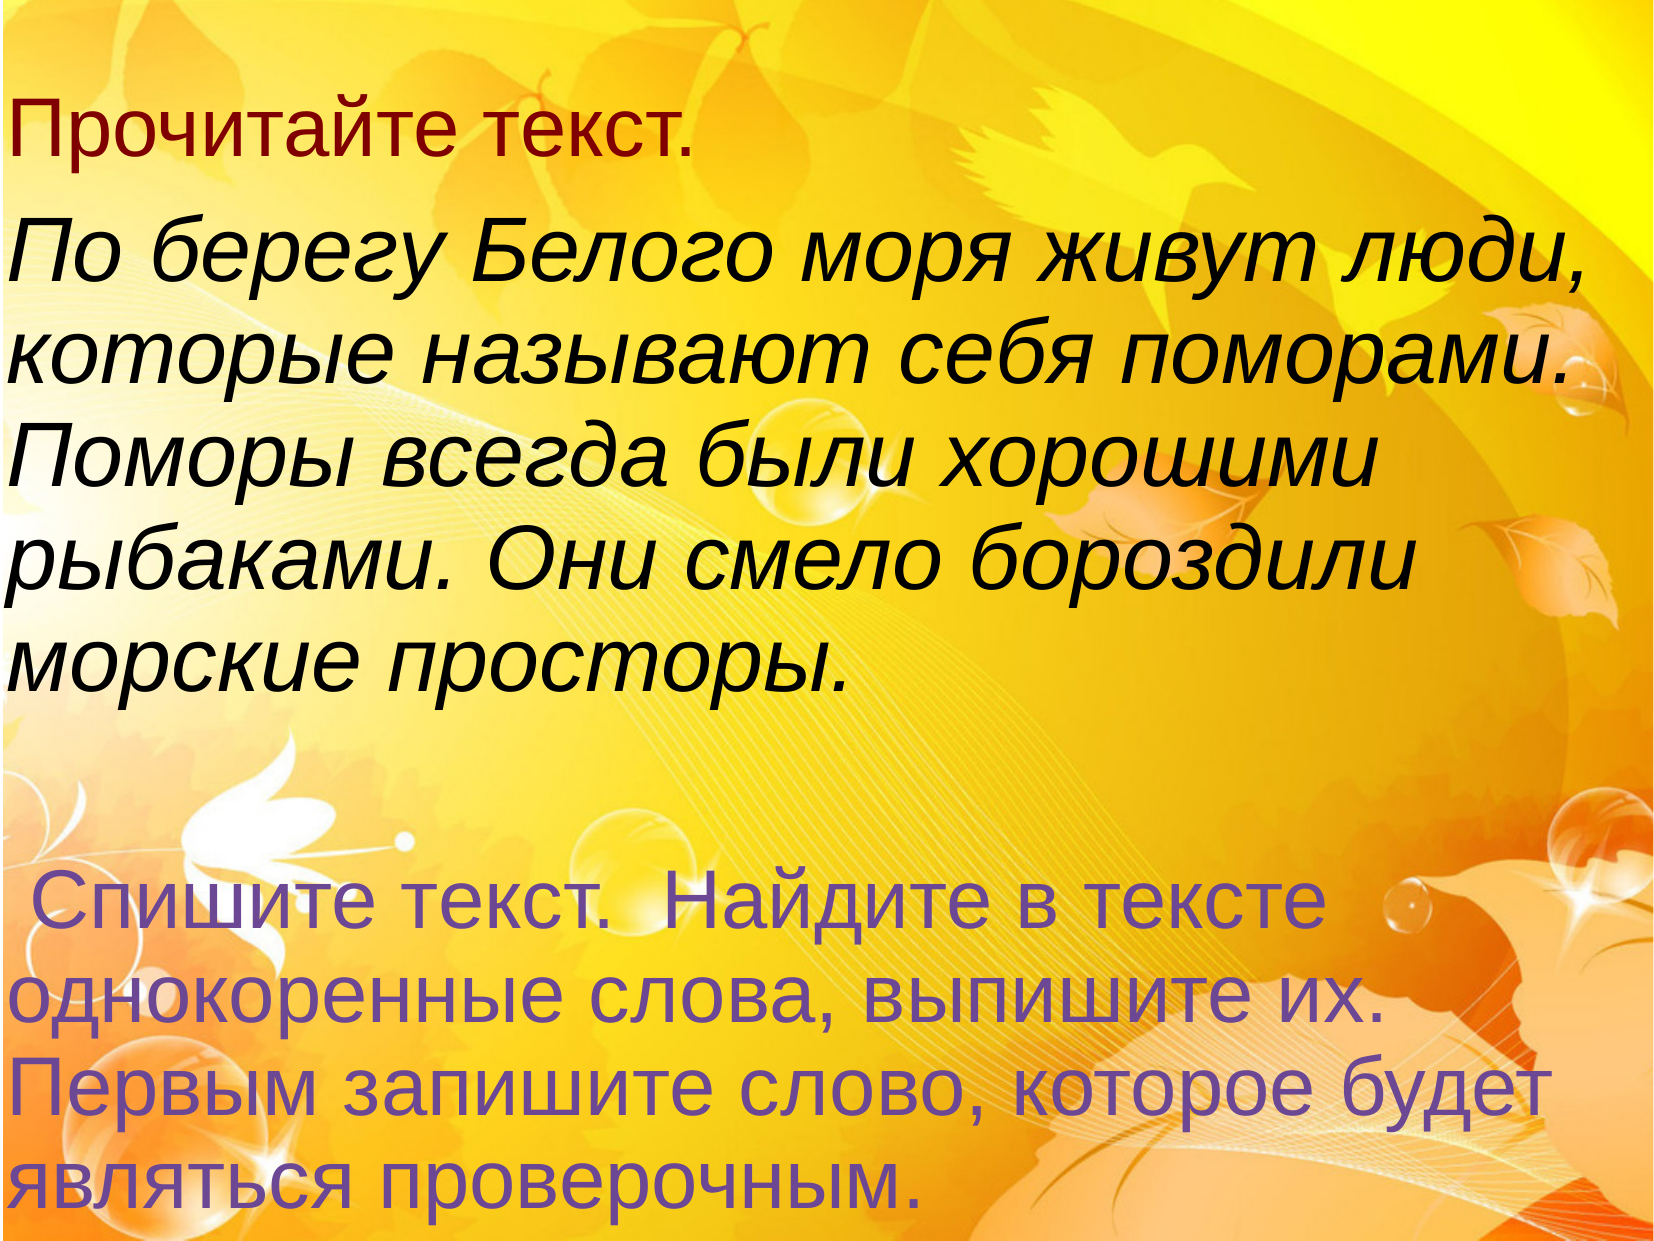

Прочитайте текст.
По берегу Белого моря живут люди, которые называют себя поморами. Поморы всегда были хорошими рыбаками. Они смело бороздили морские просторы.
 Спишите текст. Найдите в тексте однокоренные слова, выпишите их. Первым запишите слово, которое будет являться проверочным.